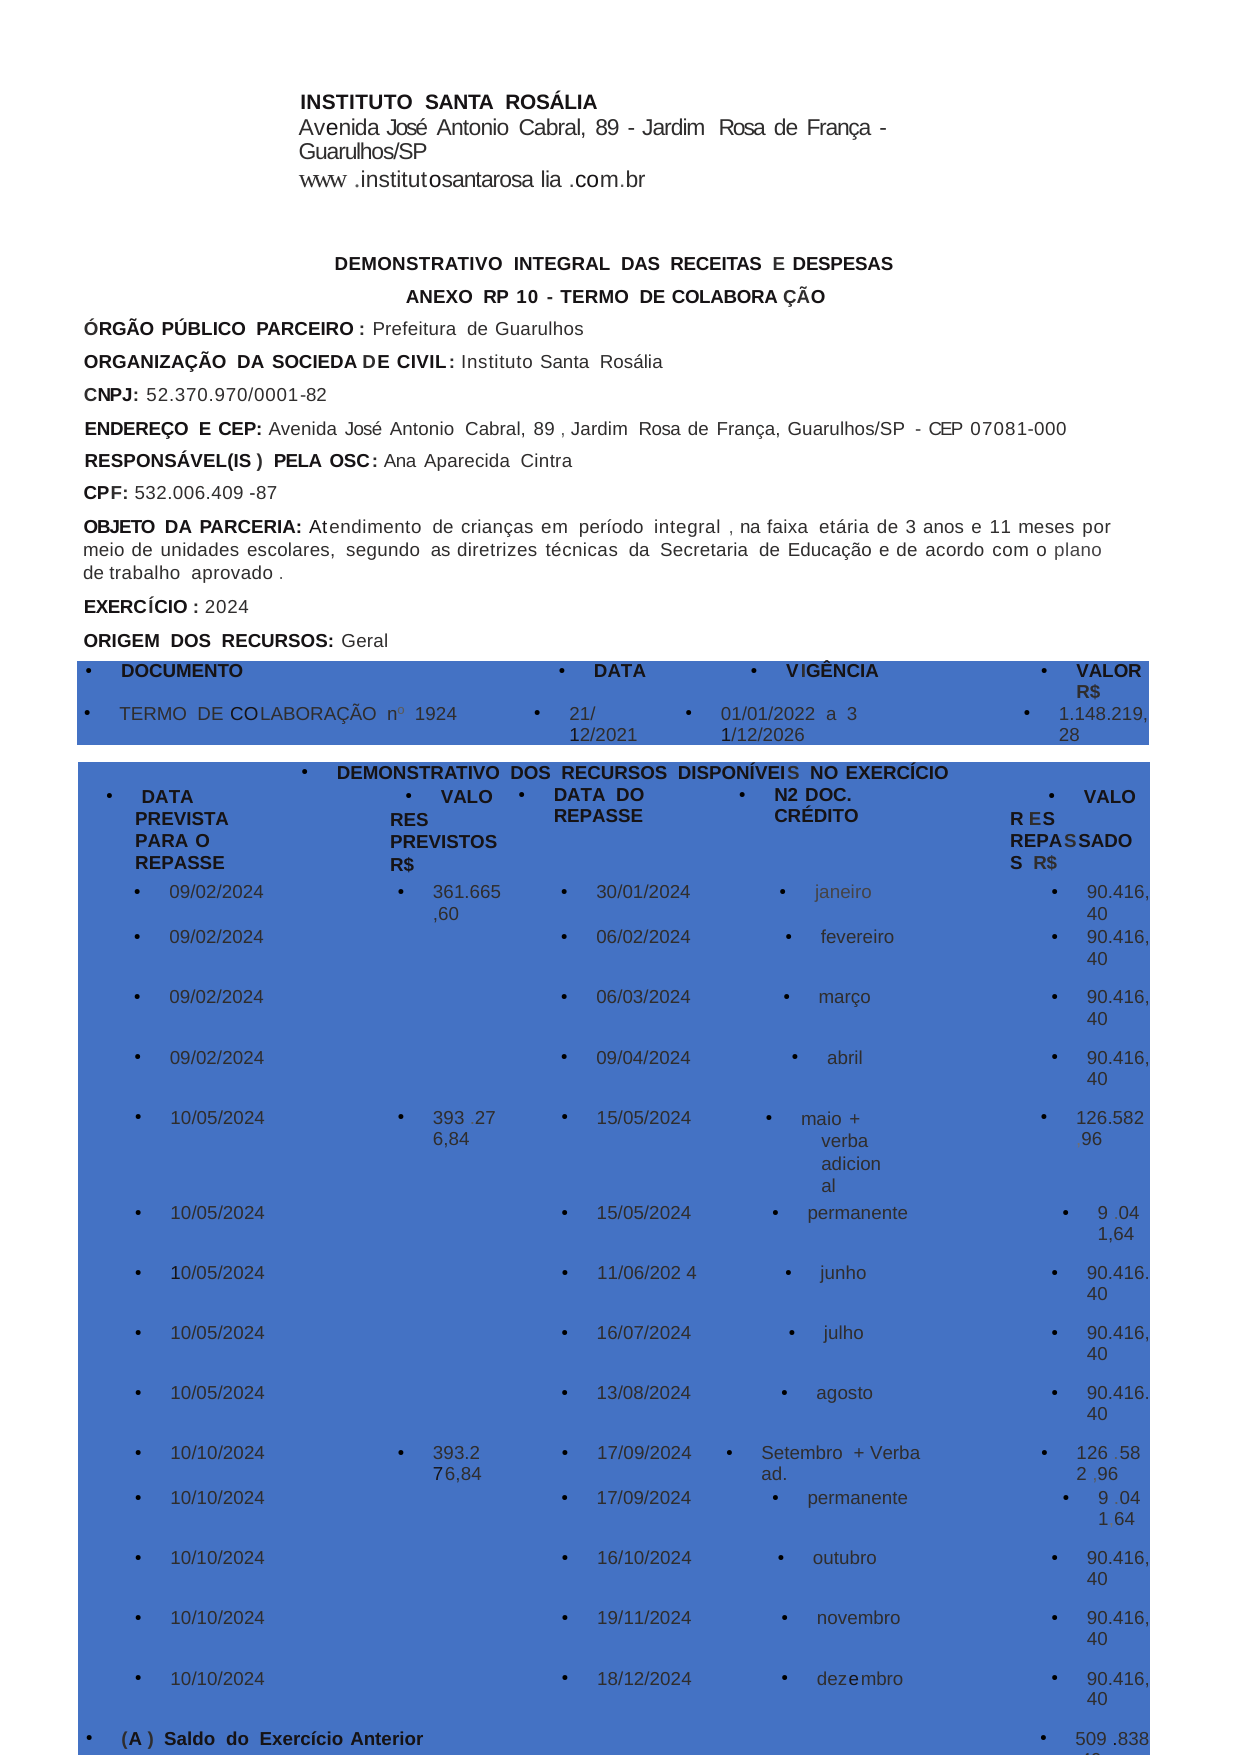

INSTITUTO SANTA ROSÁLIA
Avenida José Antonio Cabral, 89 - Jardim Rosa de França - Guarulhos/SP
www .institutosantarosa lia .com.br
DEMONSTRATIVO INTEGRAL DAS RECEITAS E DESPESAS ANEXO RP 10 - TERMO DE COLABORA ÇÃO
ÓRGÃO PÚBLICO PARCEIRO : Prefeitura de Guarulhos
ORGANIZAÇÃO DA SOCIEDA DE CIVIL: Instituto Santa Rosália
CNPJ: 52.370.970/0001-82
ENDEREÇO E CEP: Avenida José Antonio Cabral, 89 , Jardim Rosa de França, Guarulhos/SP - CEP 07081-000
RESPONSÁVEL(IS ) PELA OSC: Ana Aparecida Cintra
CPF: 532.006.409 -87
OBJETO DA PARCERIA: Atendimento de crianças em período integral , na faixa etária de 3 anos e 11 meses por meio de unidades escolares, segundo as diretrizes técnicas da Secretaria de Educação e de acordo com o plano de trabalho aprovado .
EXERCÍCIO : 2024
ORIGEM DOS RECURSOS: Geral
| DOCUMENTO | DATA | VIGÊNCIA | VALOR R$ |
| --- | --- | --- | --- |
| TERMO DE COLABORAÇÃO nº 1924 | 21/ 12/2021 | 01/01/2022 a 3 1/12/2026 | 1.148.219,28 |
| DEMONSTRATIVO DOS RECURSOS DISPONÍVEIS NO EXERCÍCIO | | | | |
| --- | --- | --- | --- | --- |
| DATA PREVISTA PARA O REPASSE | VALORES PREVISTOS R$ | DATA DO REPASSE | N2 DOC. CRÉDITO | VALOR ES REPASSADOS R$ |
| 09/02/2024 | 361.665,60 | 30/01/2024 | janeiro | 90.416,40 |
| 09/02/2024 | | 06/02/2024 | fevereiro | 90.416,40 |
| 09/02/2024 | | 06/03/2024 | março | 90.416,40 |
| 09/02/2024 | | 09/04/2024 | abril | 90.416,40 |
| 10/05/2024 | 393 .276,84 | 15/05/2024 | maio + verba adicional | 126.582 ,96 |
| 10/05/2024 | | 15/05/2024 | permanente | 9 .041,64 |
| 10/05/2024 | | 11/06/202 4 | junho | 90.416.40 |
| 10/05/2024 | | 16/07/2024 | julho | 90.416,40 |
| 10/05/2024 | | 13/08/2024 | agosto | 90.416.40 |
| 10/10/2024 | 393.2 76,84 | 17/09/2024 | Setembro + Verba ad. | 126 .582 ,96 |
| 10/10/2024 | | 17/09/2024 | permanente | 9 .041,64 |
| 10/10/2024 | | 16/10/2024 | outubro | 90.416,40 |
| 10/10/2024 | | 19/11/2024 | novembro | 90.416,40 |
| 10/10/2024 | | 18/12/2024 | dezembro | 90.416,40 |
| (A ) Saldo do Exercício Anterior | | | | 509 .838,49 |
| ( B) REPASSES PÚBLICOS NO EXERCÍCIO | | | | 1.175.413 ,20 |
| (C) RECEITAS COM APLICAÇÕES FINANCEIRAS DOS REPASSES PÚBLICOS | | | | 40.623,70 |
| ( D) OUTRAS RECEITAS DECORRENTES DA EXECUÇÃO DO AJUSTE | | | | 0 ,00 |
| ( E) TOTAL DE RECURSOS PÚBLICOS (A + B + C + D) | | | | 1.725 .875 ,39 |
| ( F) RECURSOS PRÓPRIOS DA ENTIDADE PARCEIRA | | | | 767,99 |
| (G) TOTAL DOS RECURSOS DISPONÍVEIS NO EXERCÍCIO ( E + F) | | | | 1.726.643,38 |
Pág . 115